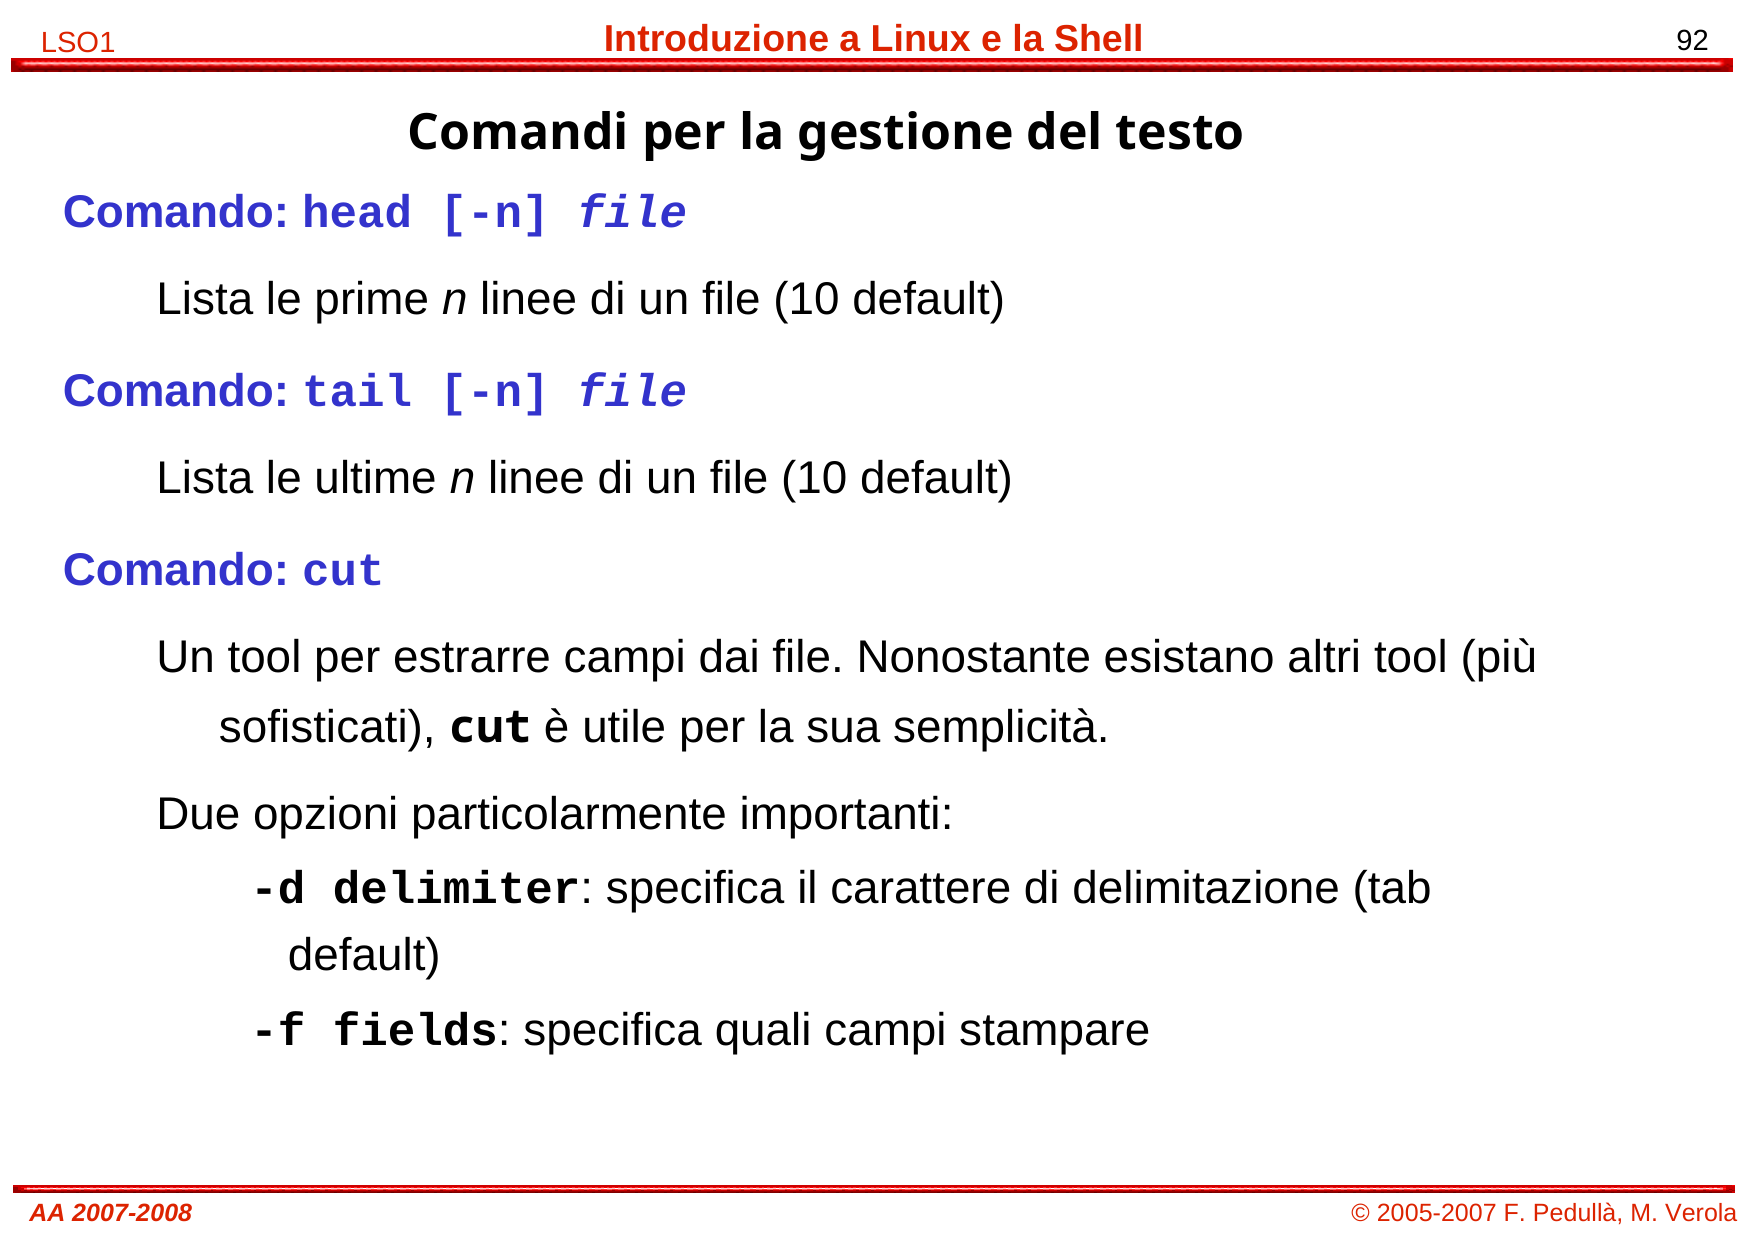

# Comandi per la gestione del testo
Comando: head [-n] file
Lista le prime n linee di un file (10 default)
Comando: tail [-n] file
Lista le ultime n linee di un file (10 default)
Comando: cut
Un tool per estrarre campi dai file. Nonostante esistano altri tool (più sofisticati), cut è utile per la sua semplicità.
Due opzioni particolarmente importanti:
-d delimiter: specifica il carattere di delimitazione (tab default)
-f fields: specifica quali campi stampare